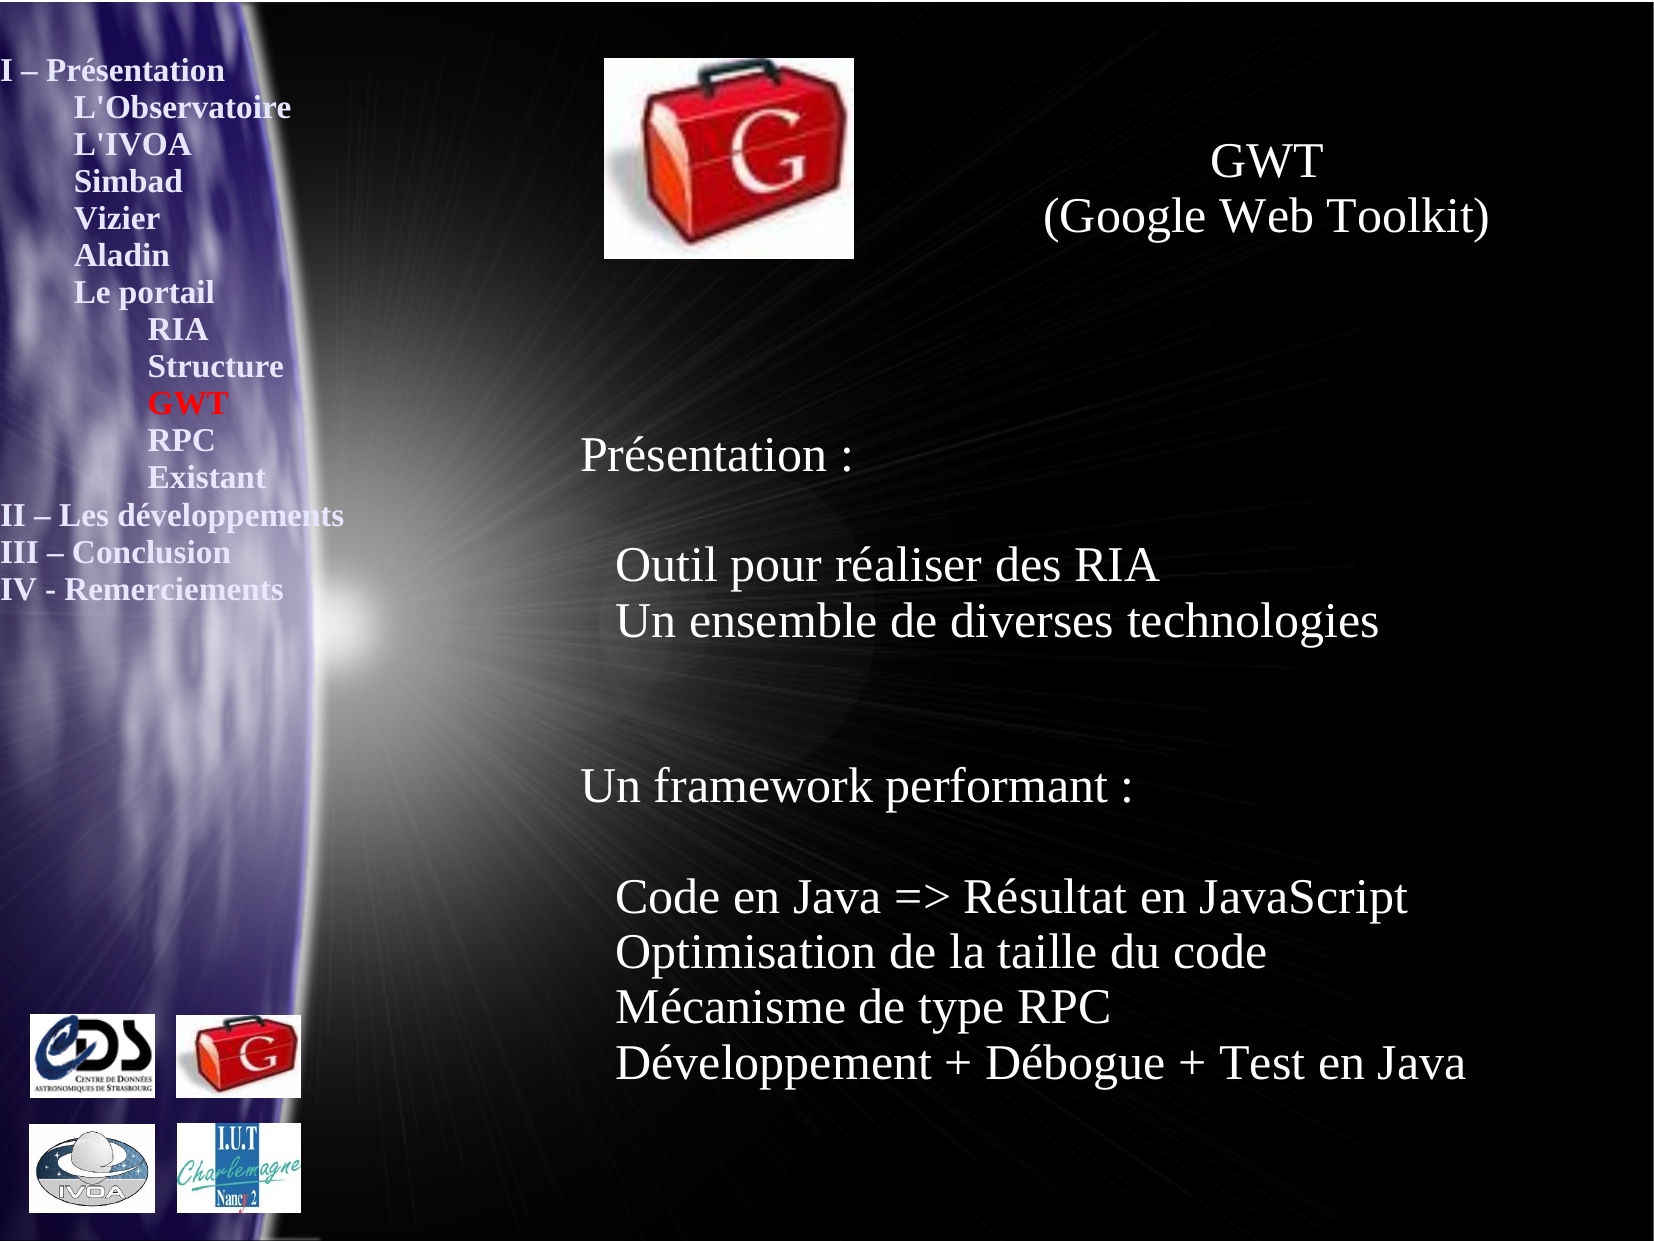

# I – Présentation L'Observatoire L'IVOA Simbad Vizier Aladin Le portail RIA Structure GWT RPC Existant II – Les développements III – Conclusion IV - Remerciements
GWT
(Google Web Toolkit)
Présentation :
Outil pour réaliser des RIA
Un ensemble de diverses technologies
Un framework performant :
Code en Java => Résultat en JavaScript
Optimisation de la taille du code
Mécanisme de type RPC
Développement + Débogue + Test en Java